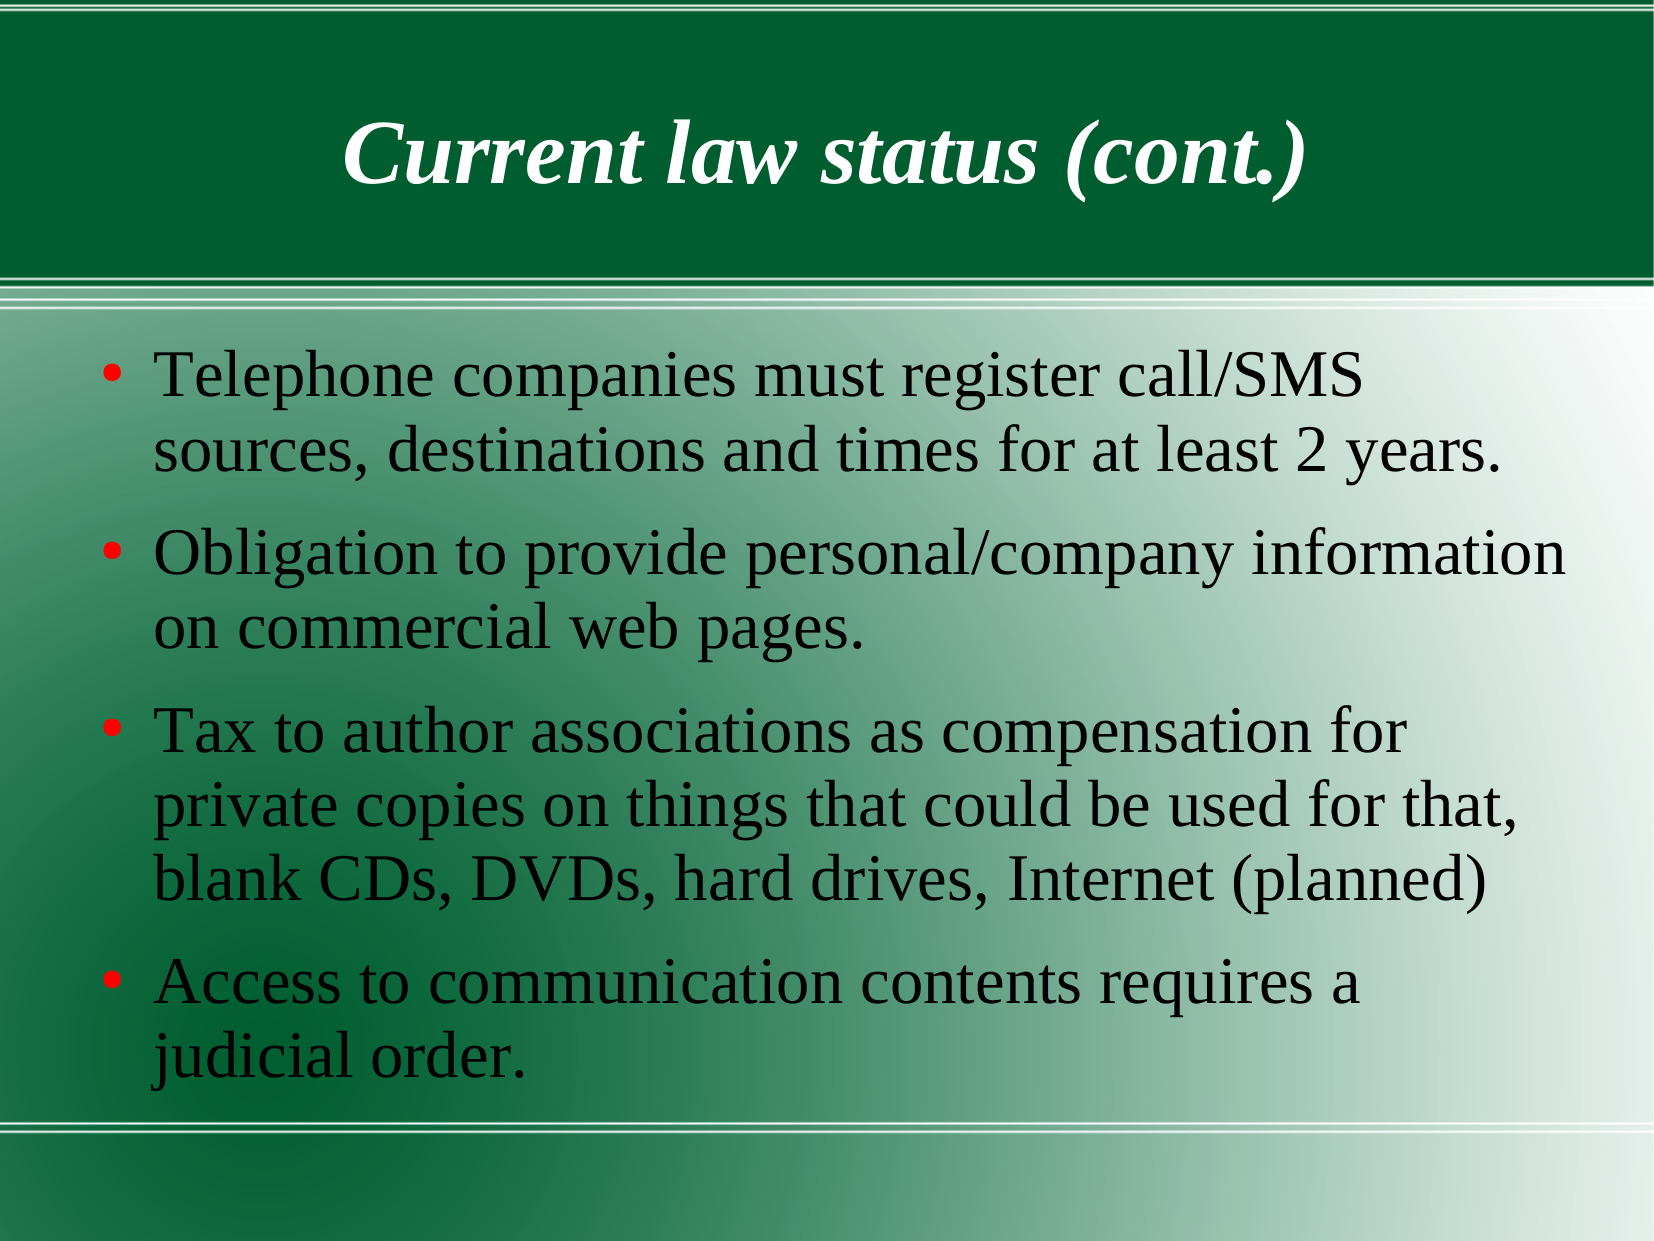

# Current law status (cont.)
Telephone companies must register call/SMS sources, destinations and times for at least 2 years.
Obligation to provide personal/company information on commercial web pages.
Tax to author associations as compensation for private copies on things that could be used for that, blank CDs, DVDs, hard drives, Internet (planned)
Access to communication contents requires a judicial order.